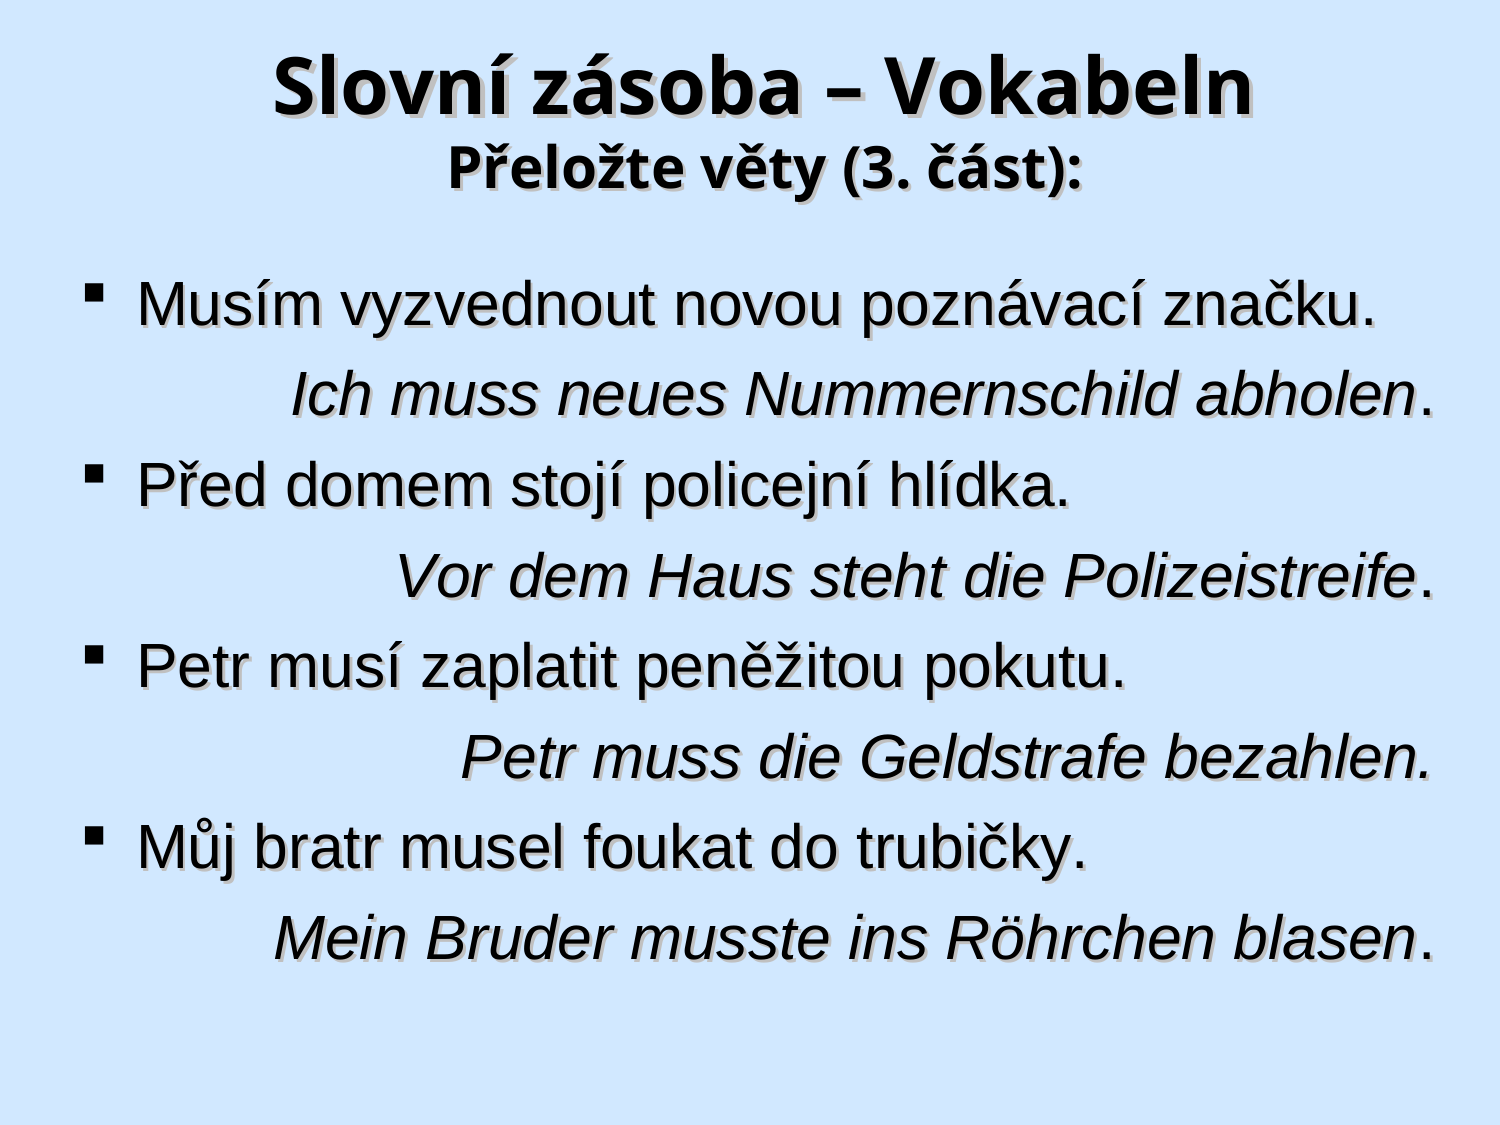

# Slovní zásoba – Vokabeln Přeložte věty (3. část):
Musím vyzvednout novou poznávací značku.
		Ich muss neues Nummernschild abholen.
Před domem stojí policejní hlídka.
		Vor dem Haus steht die Polizeistreife.
Petr musí zaplatit peněžitou pokutu.
		Petr muss die Geldstrafe bezahlen.
Můj bratr musel foukat do trubičky.
		Mein Bruder musste ins Röhrchen blasen.